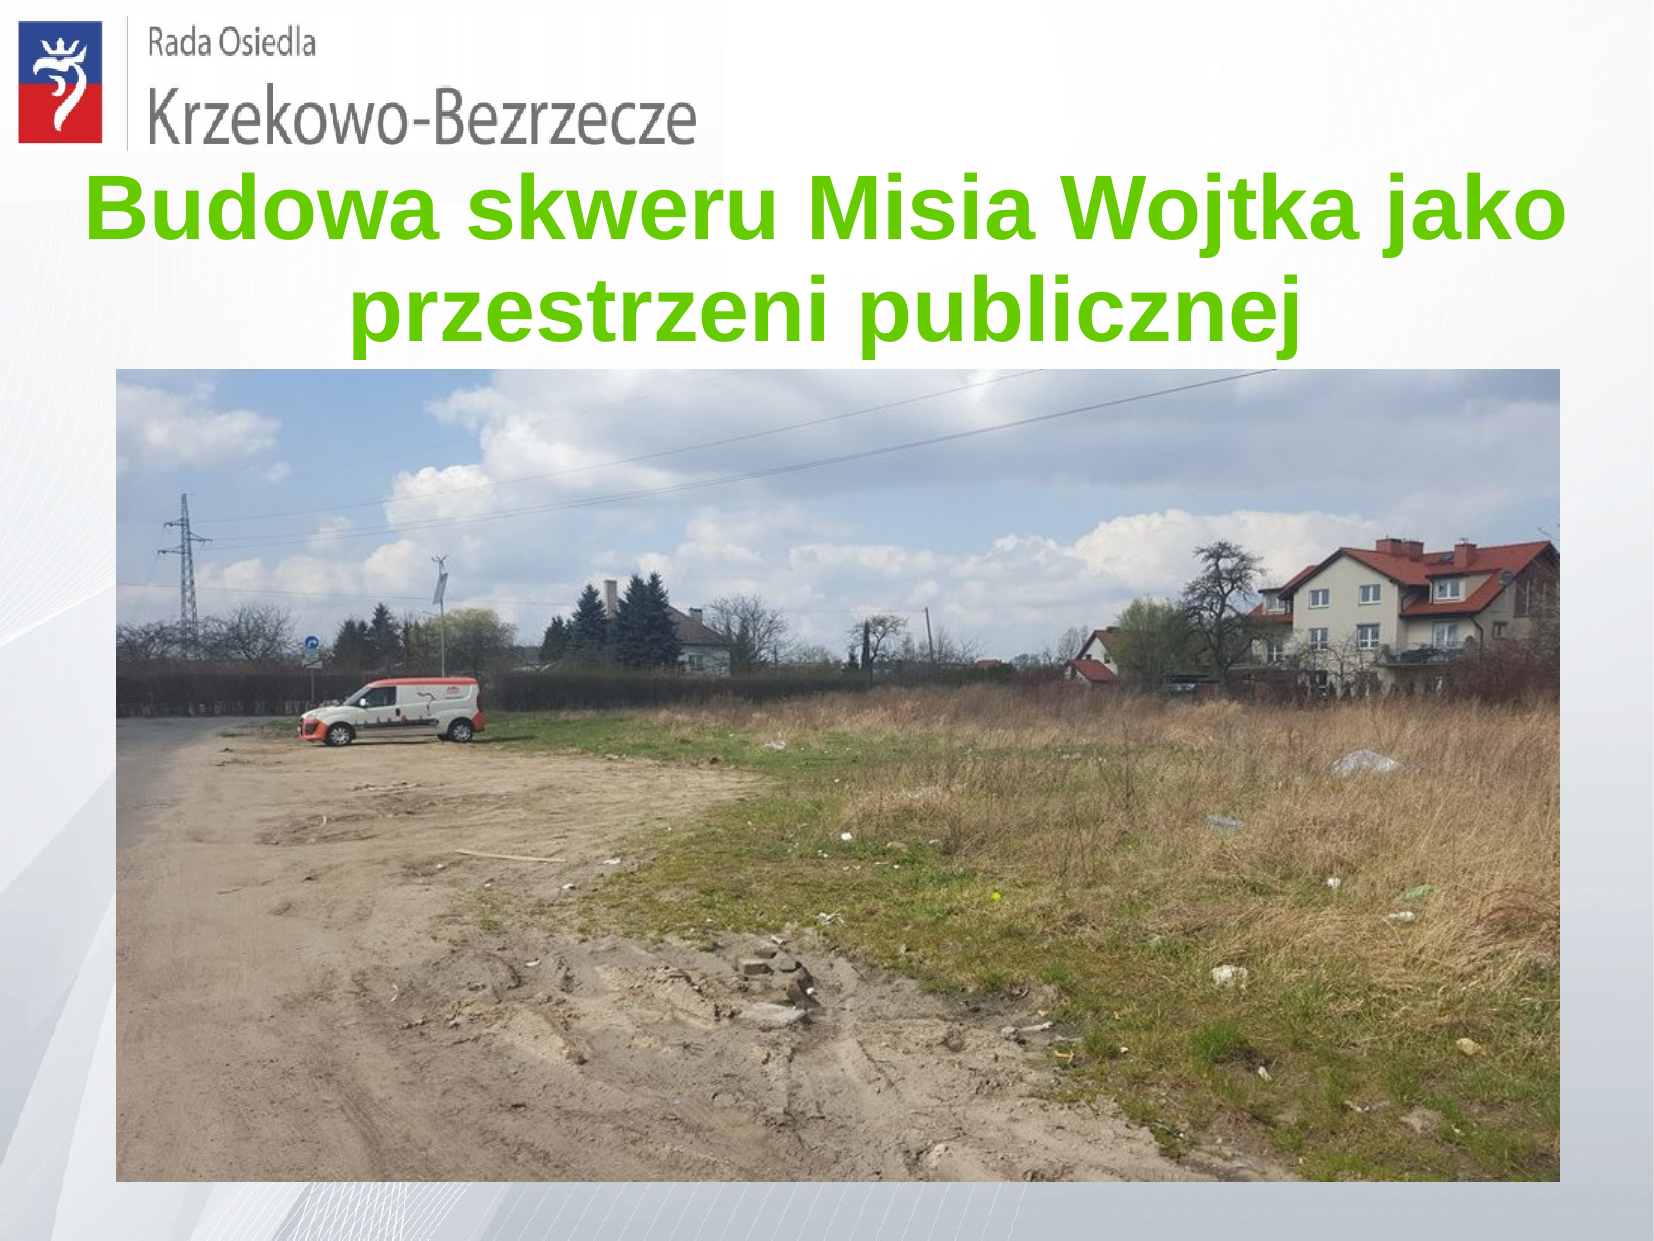

# Budowa skweru Misia Wojtka jako przestrzeni publicznej